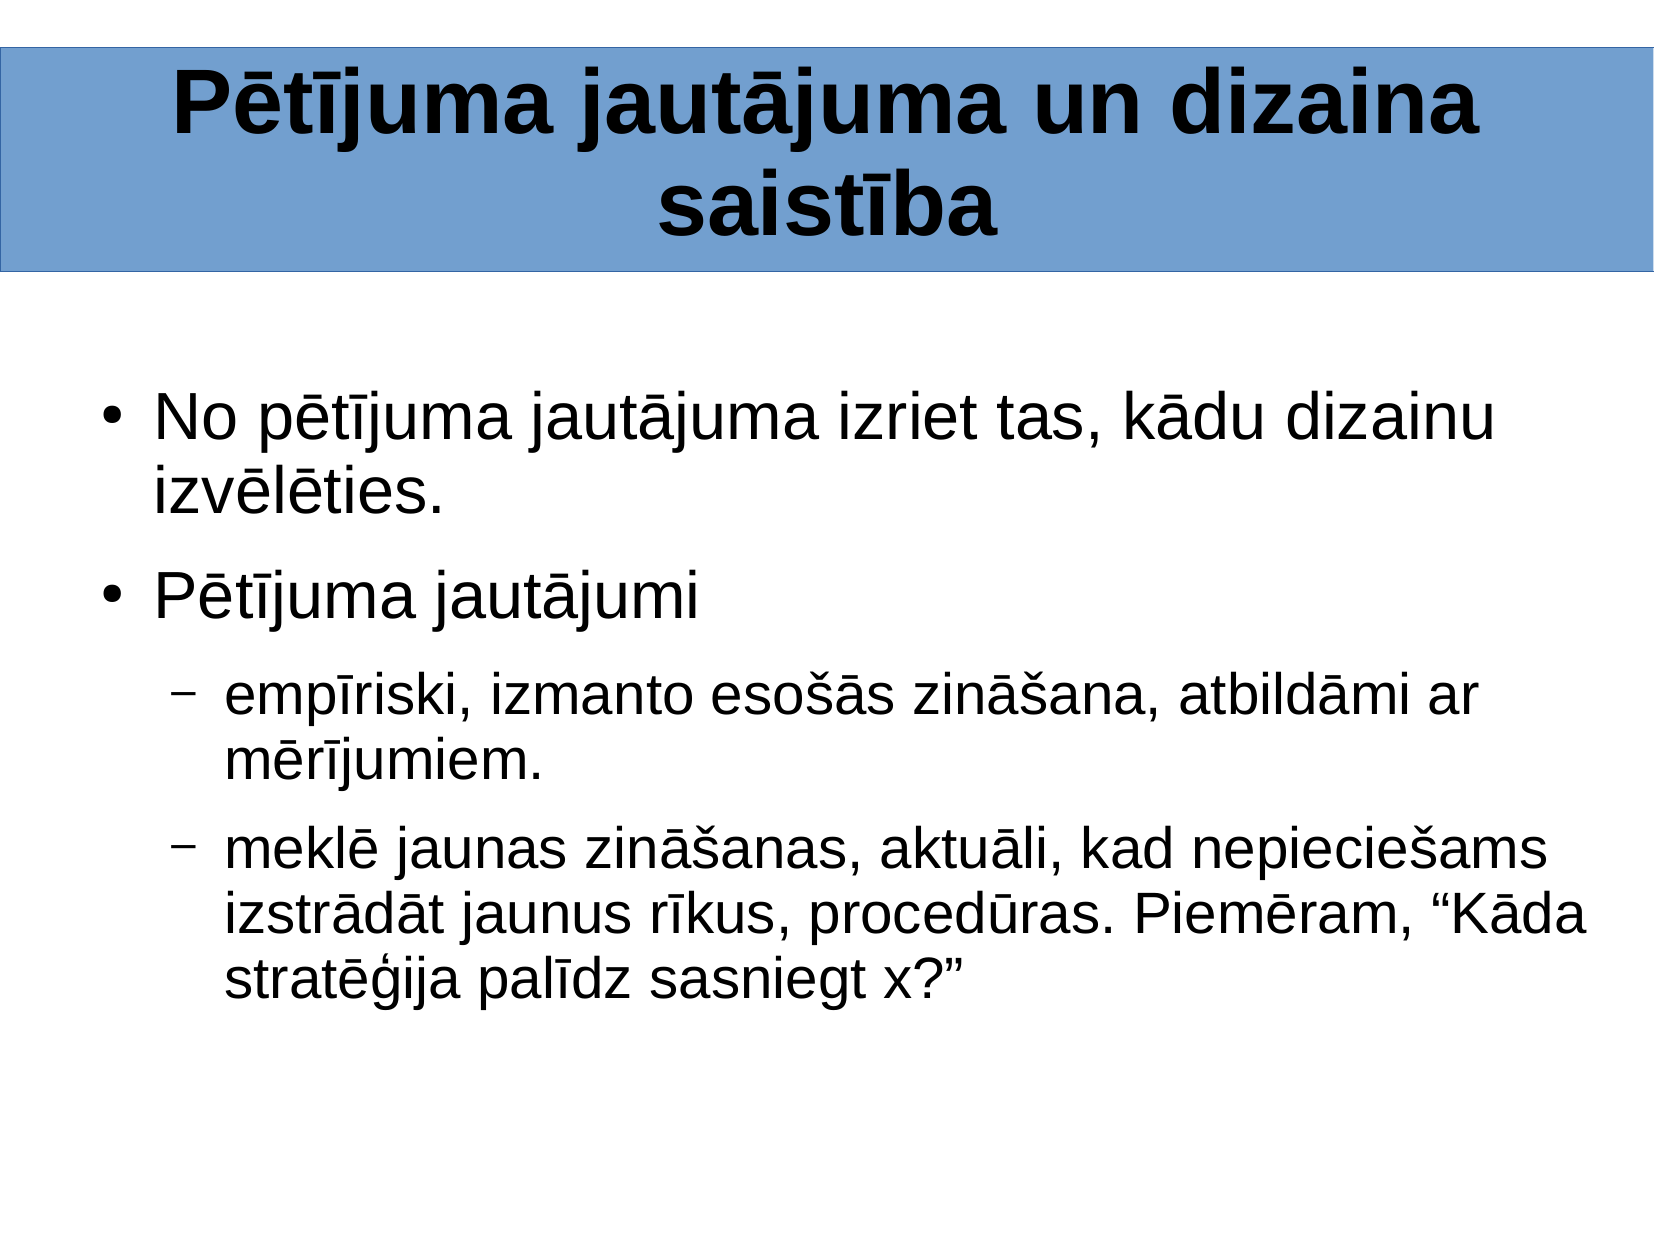

# Pētījuma jautājuma un dizaina saistība
No pētījuma jautājuma izriet tas, kādu dizainu izvēlēties.
Pētījuma jautājumi
empīriski, izmanto esošās zināšana, atbildāmi ar mērījumiem.
meklē jaunas zināšanas, aktuāli, kad nepieciešams izstrādāt jaunus rīkus, procedūras. Piemēram, “Kāda stratēģija palīdz sasniegt x?”